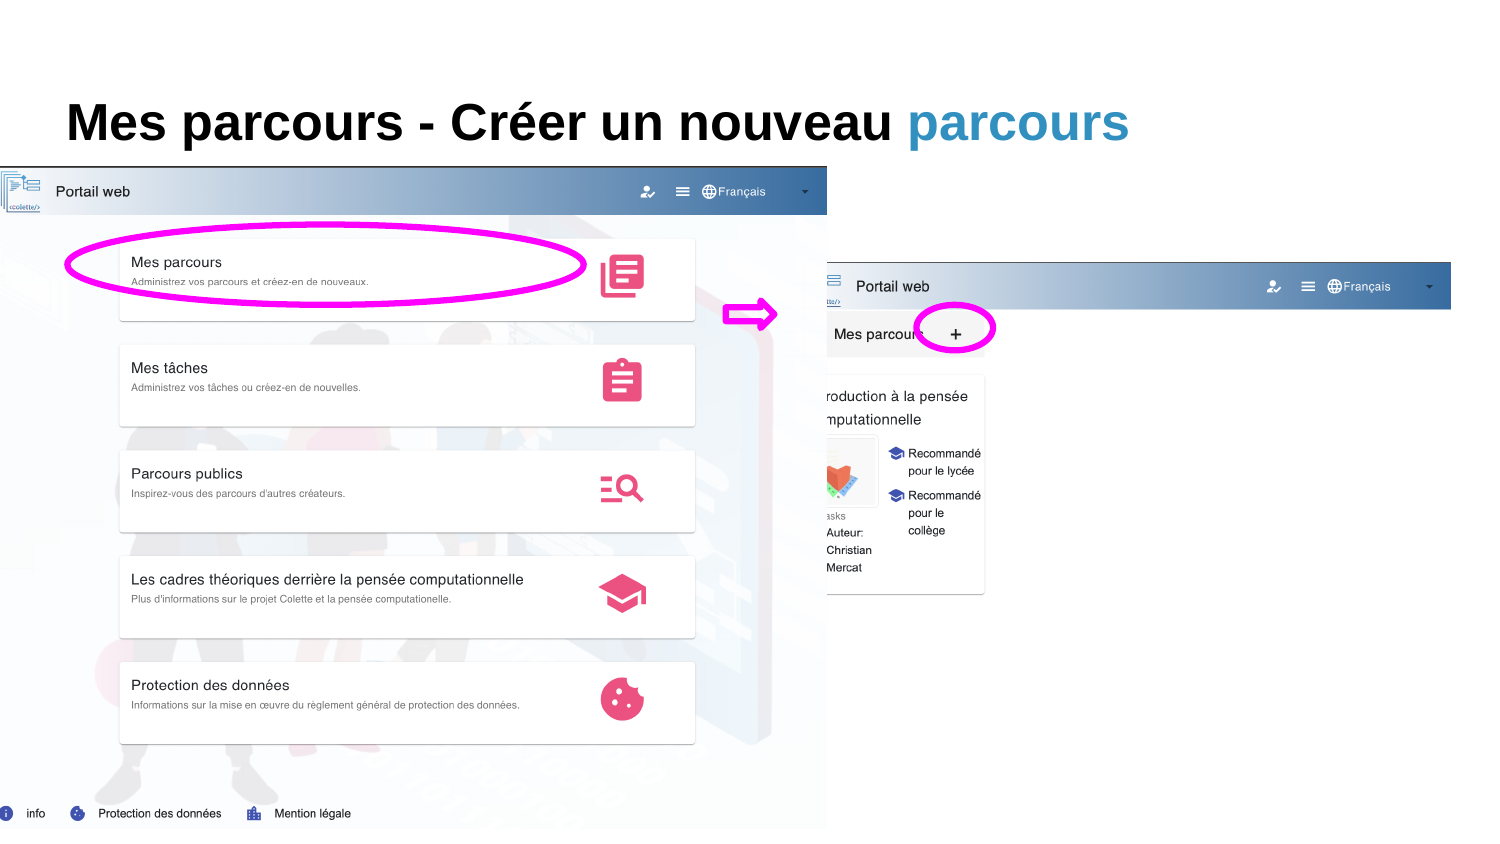

# Mes parcours - Créer un nouveau parcours